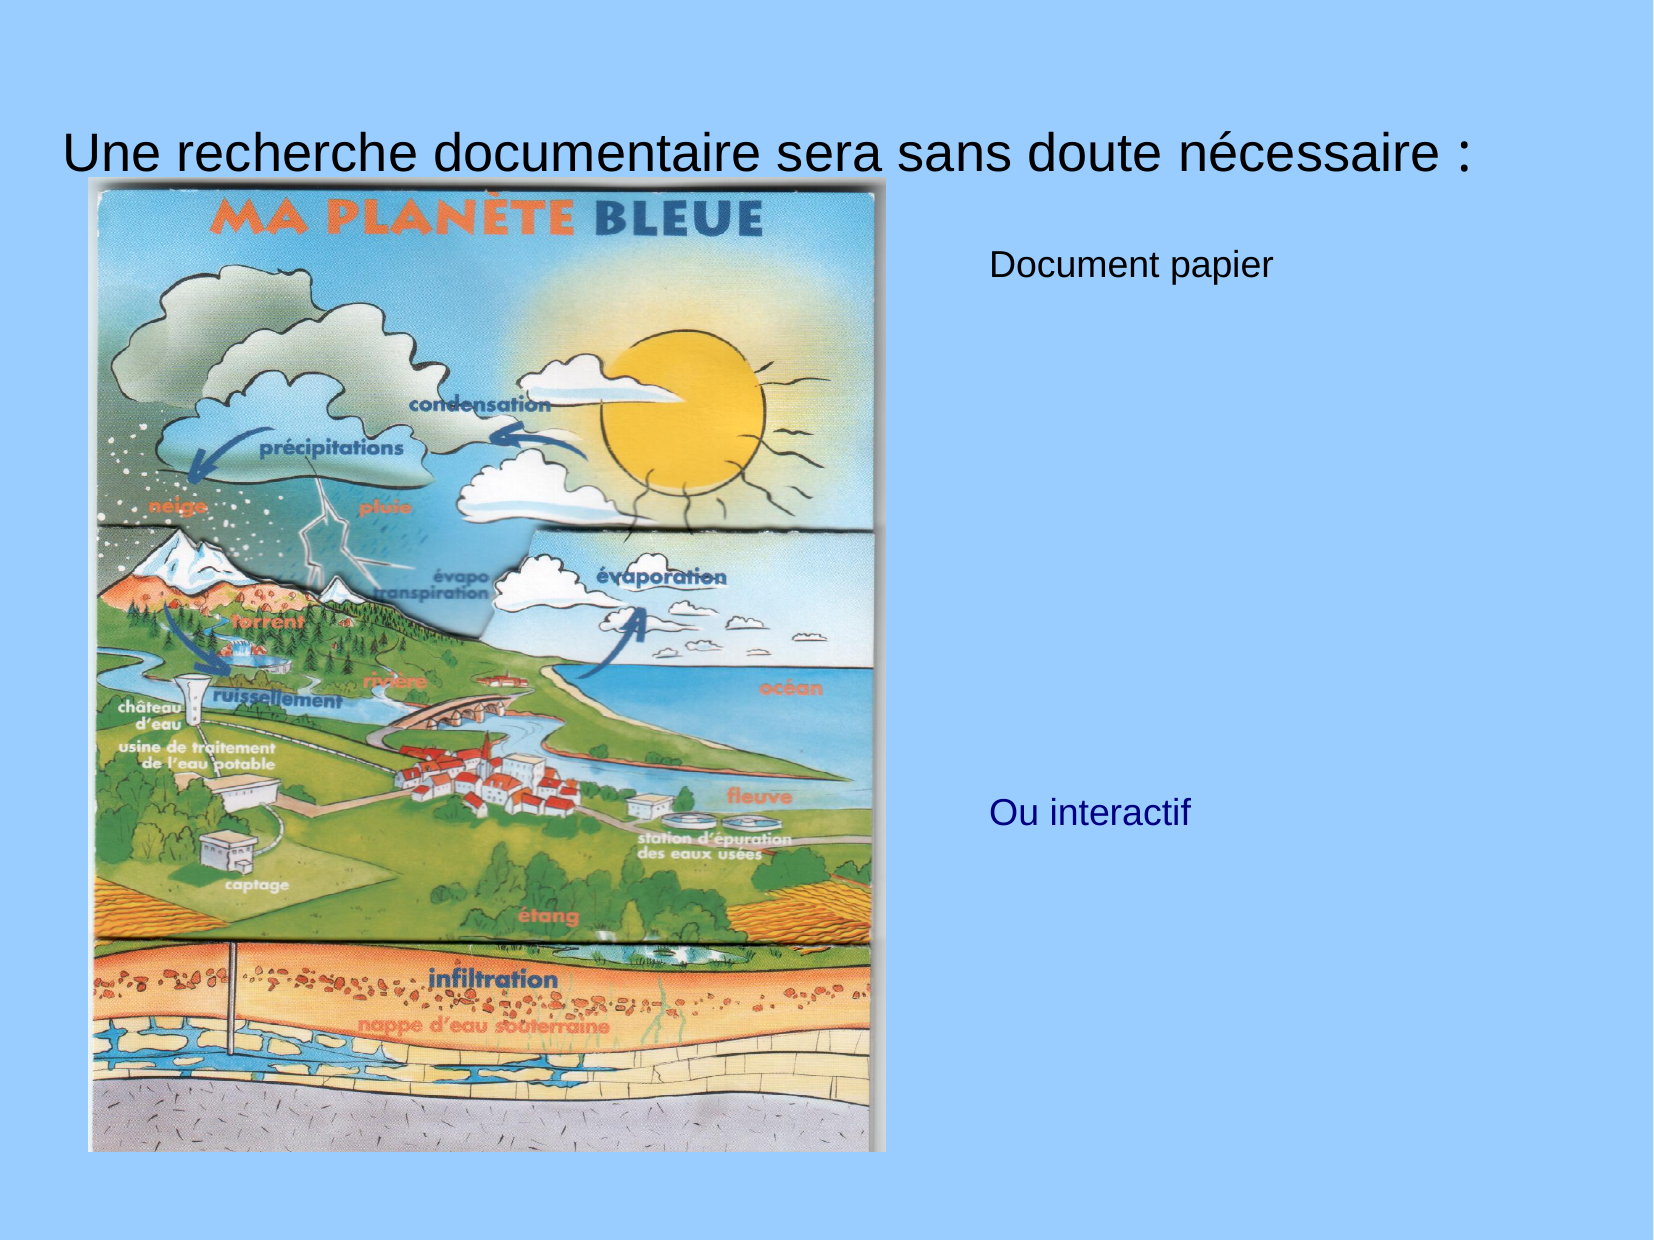

Une recherche documentaire sera sans doute nécessaire :
Document papier
Ou interactif